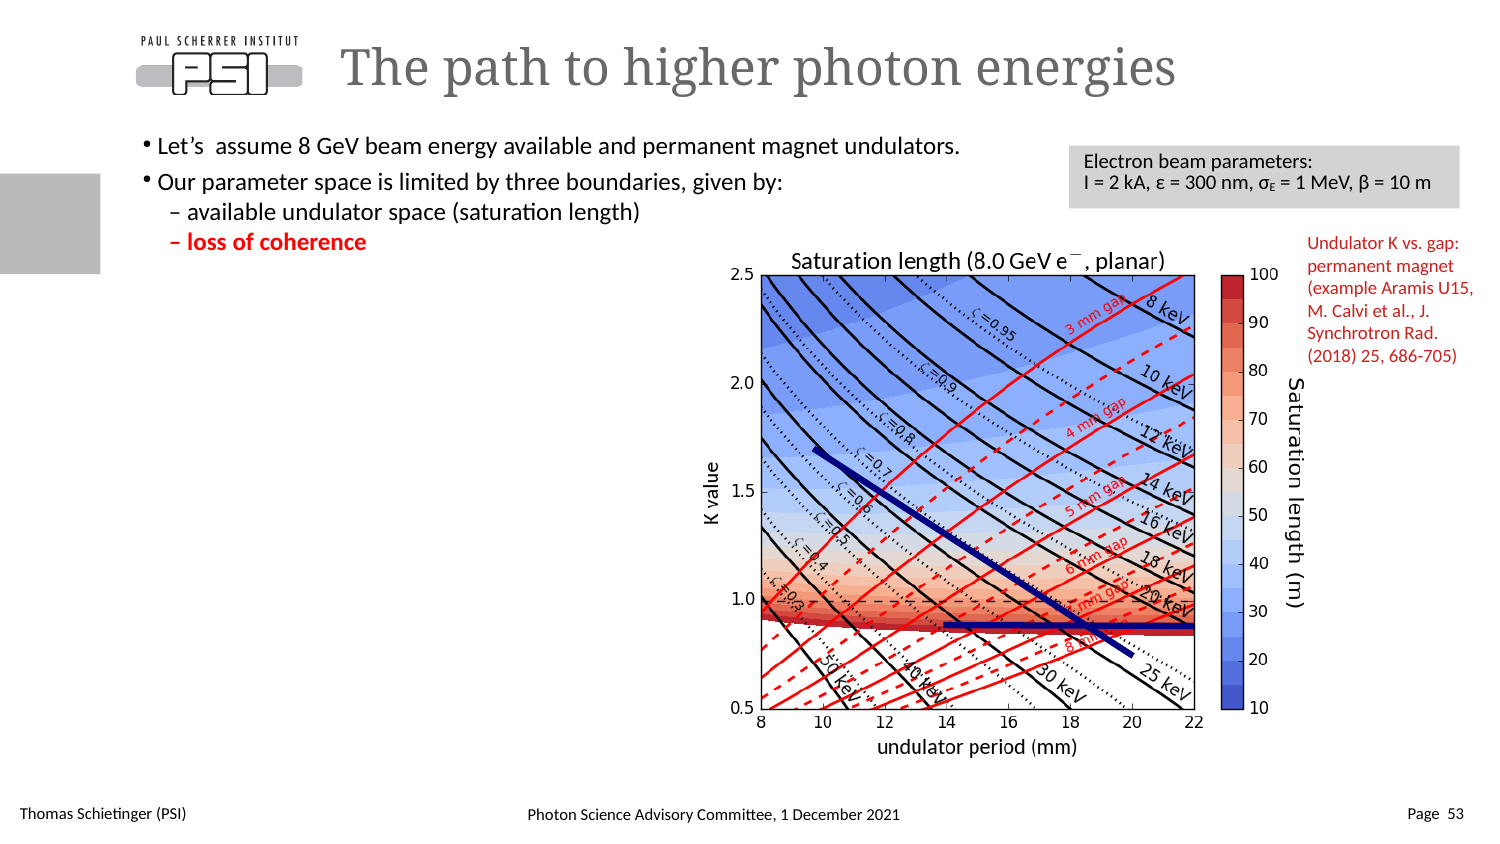

# The path to higher photon energies
Let’s assume 8 GeV beam energy available and permanent magnet undulators.
Our parameter space is limited by three boundaries, given by:
 – available undulator space (saturation length)
 – loss of coherence
Electron beam parameters:
I = 2 kA, ε = 300 nm, σE = 1 MeV, β = 10 m
Undulator K vs. gap:
permanent magnet
(example Aramis U15, M. Calvi et al., J. Synchrotron Rad.(2018) 25, 686-705)